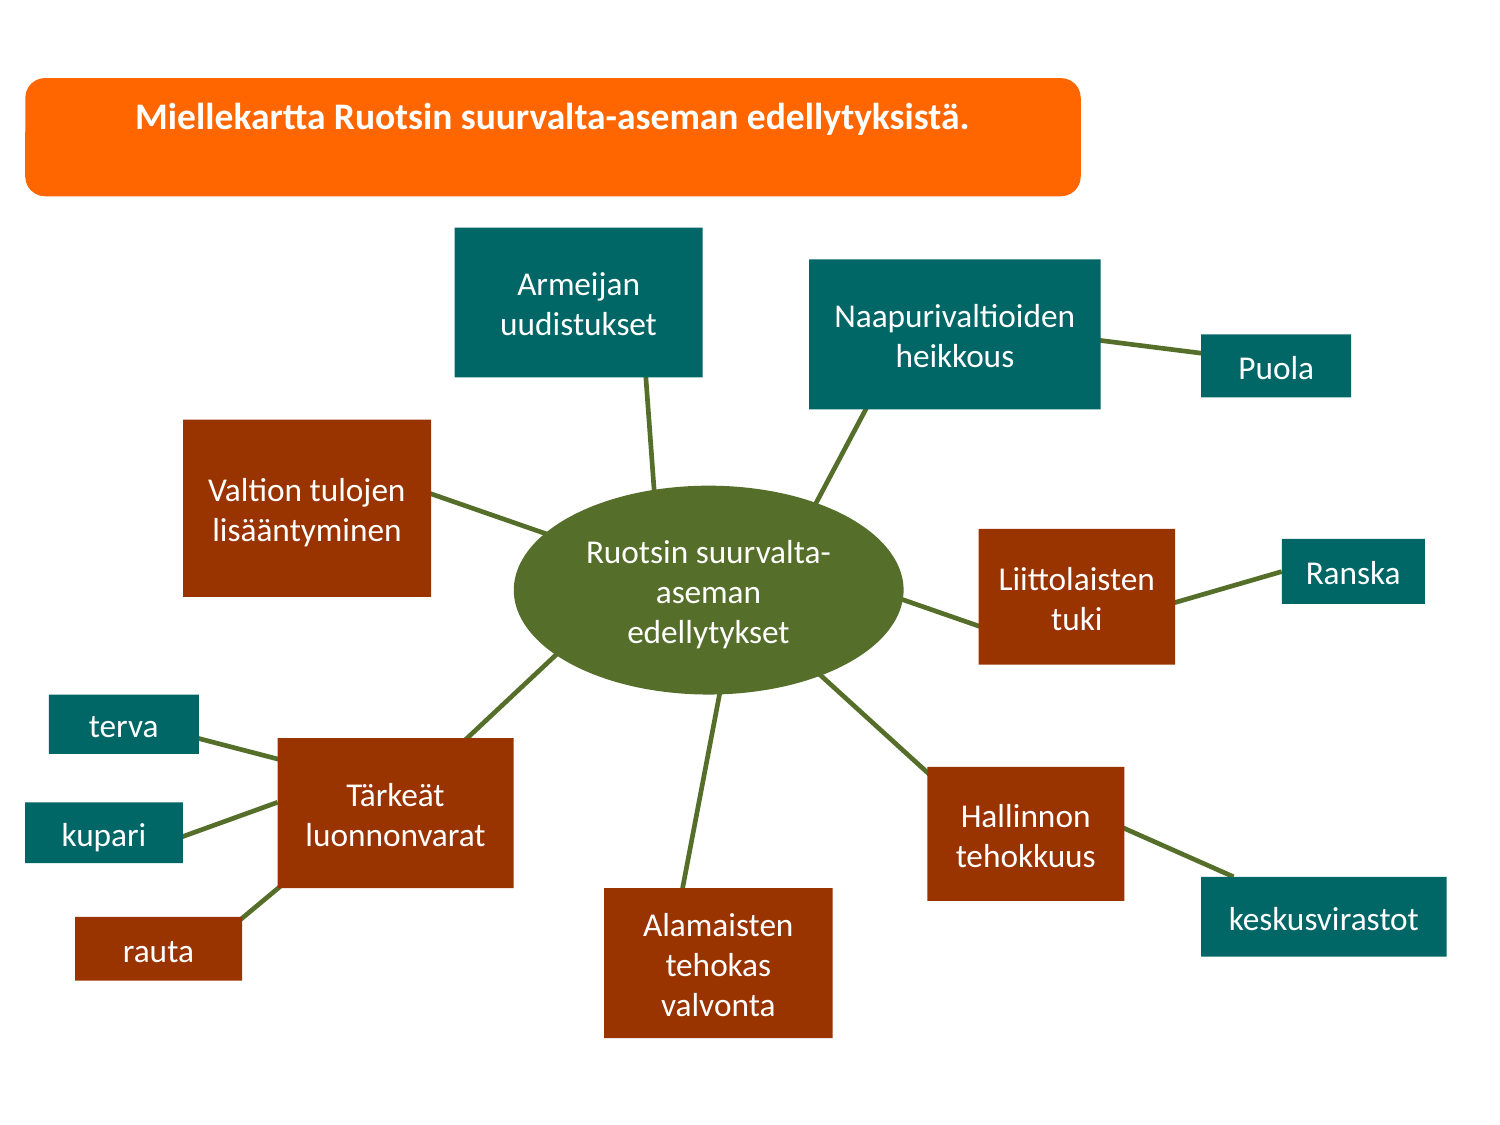

Miellekartta Ruotsin suurvalta-aseman edellytyksistä.
Armeijan uudistukset
Naapurivaltioiden heikkous
Puola
Valtion tulojen lisääntyminen
Ruotsin suurvalta-aseman edellytykset
Liittolaisten tuki
Ranska
terva
Tärkeät luonnonvarat
Hallinnon tehokkuus
kupari
keskusvirastot
Alamaisten tehokas valvonta
rauta